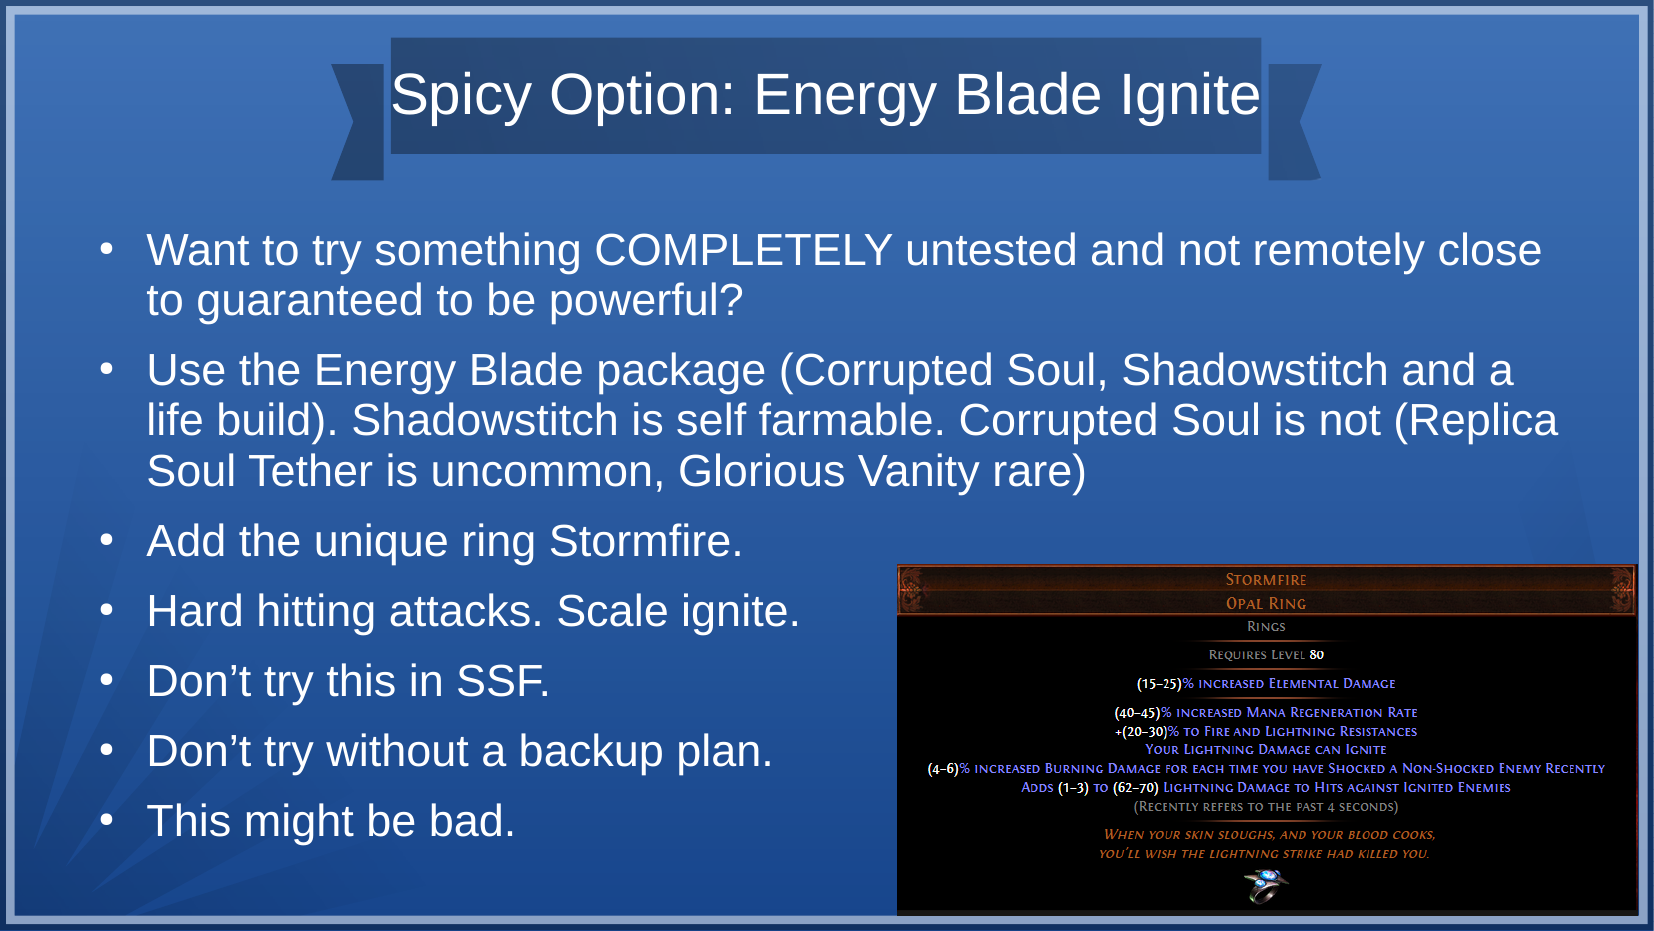

# Spicy Option: Energy Blade Ignite
Want to try something COMPLETELY untested and not remotely close to guaranteed to be powerful?
Use the Energy Blade package (Corrupted Soul, Shadowstitch and a life build). Shadowstitch is self farmable. Corrupted Soul is not (Replica Soul Tether is uncommon, Glorious Vanity rare)
Add the unique ring Stormfire.
Hard hitting attacks. Scale ignite.
Don’t try this in SSF.
Don’t try without a backup plan.
This might be bad.